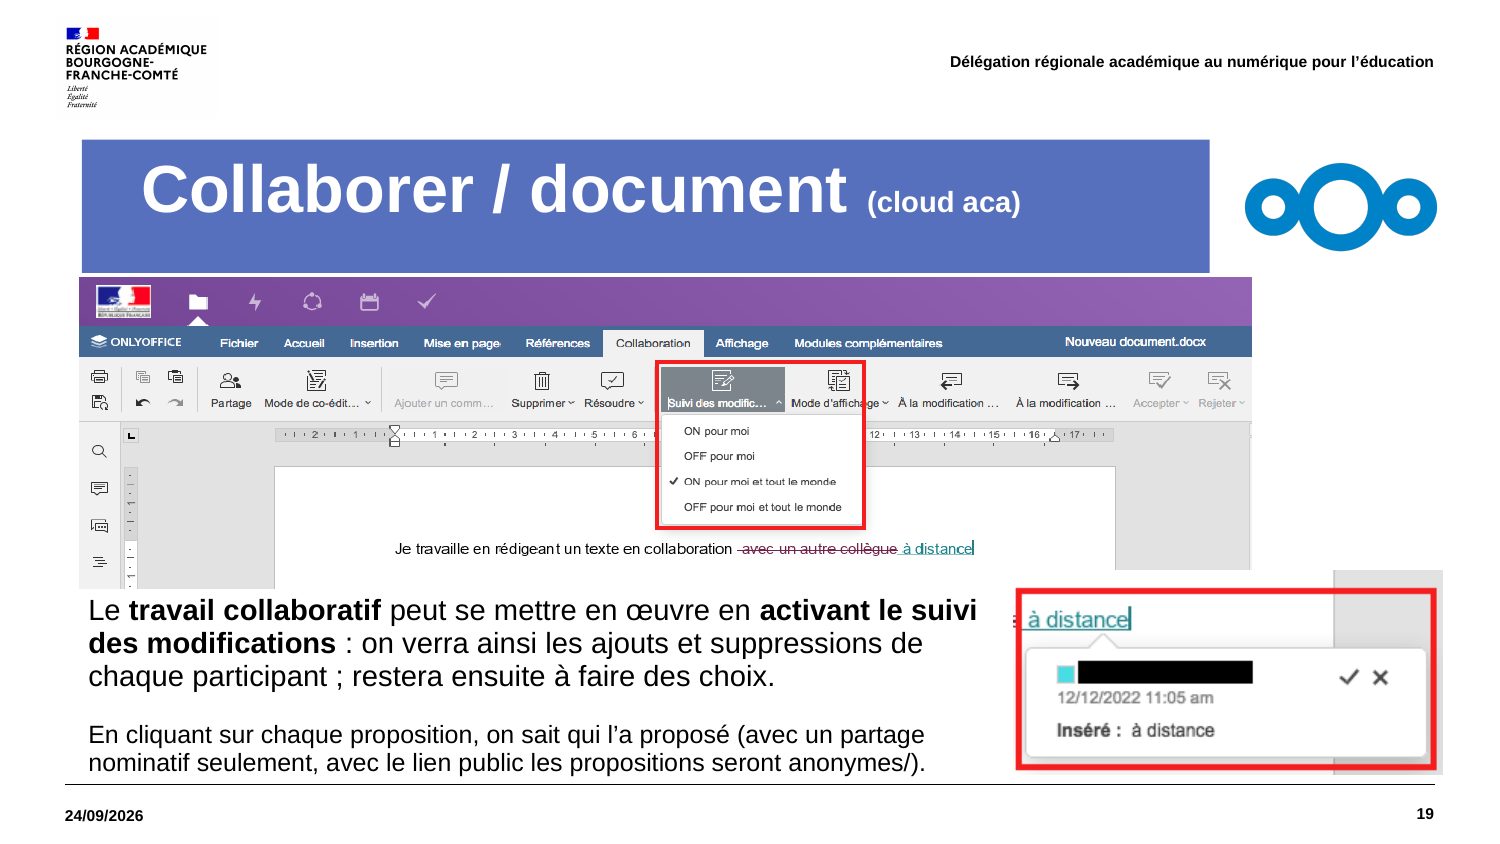

Délégation régionale académique au numérique pour l’éducation
Collaborer / document (cloud aca)
Le travail collaboratif peut se mettre en œuvre en activant le suivi des modifications : on verra ainsi les ajouts et suppressions de chaque participant ; restera ensuite à faire des choix.
En cliquant sur chaque proposition, on sait qui l’a proposé (avec un partage nominatif seulement, avec le lien public les propositions seront anonymes/).